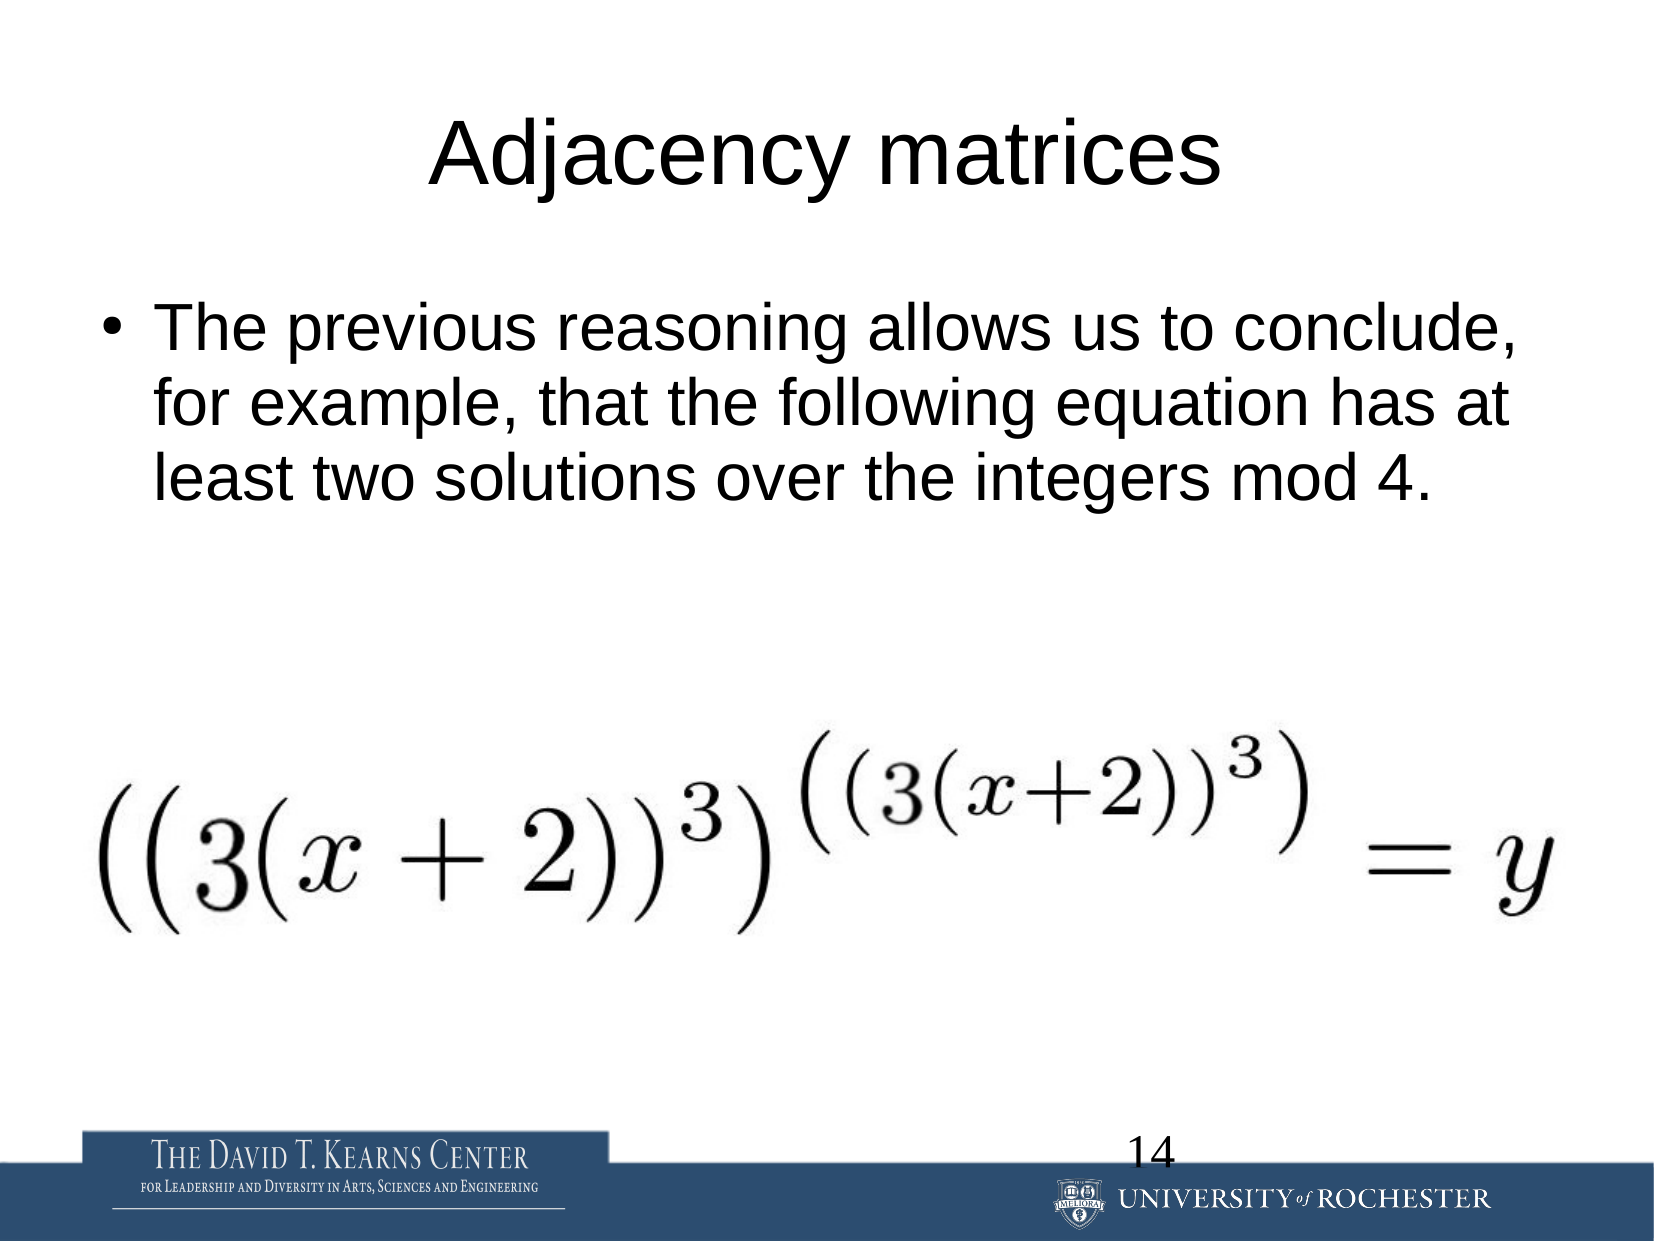

# Adjacency matrices
The previous reasoning allows us to conclude, for example, that the following equation has at least two solutions over the integers mod 4.